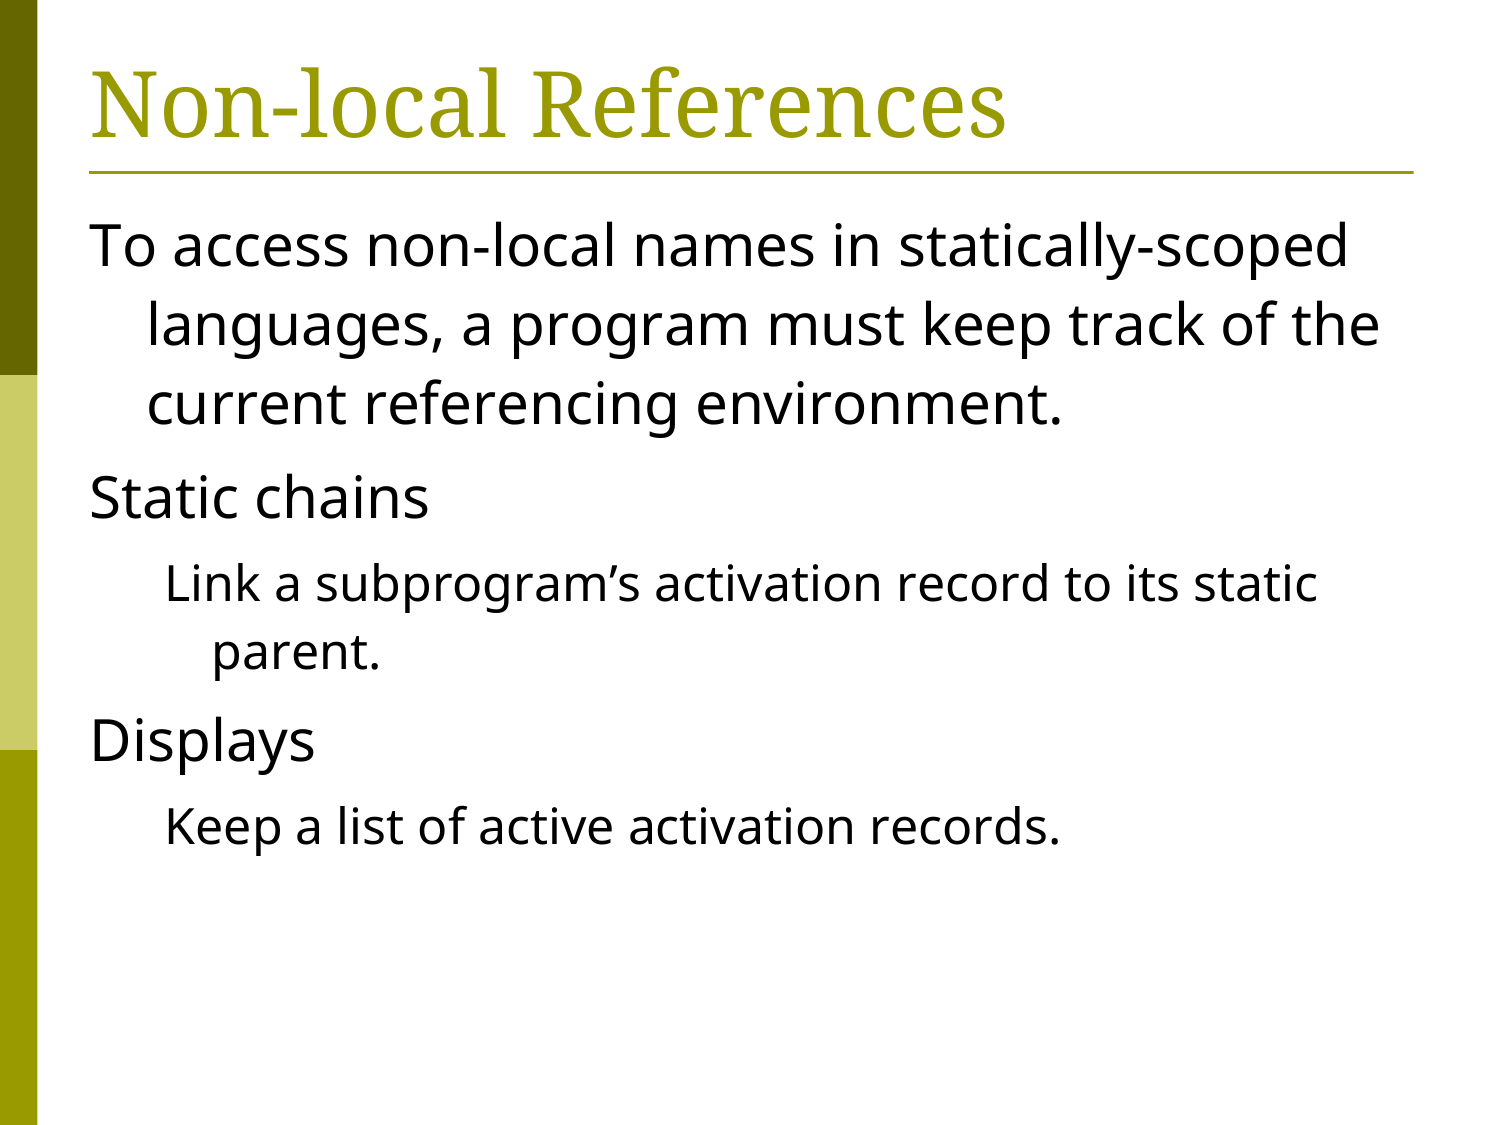

# Non-local References
To access non-local names in statically-scoped languages, a program must keep track of the current referencing environment.
Static chains
Link a subprogram’s activation record to its static parent.
Displays
Keep a list of active activation records.